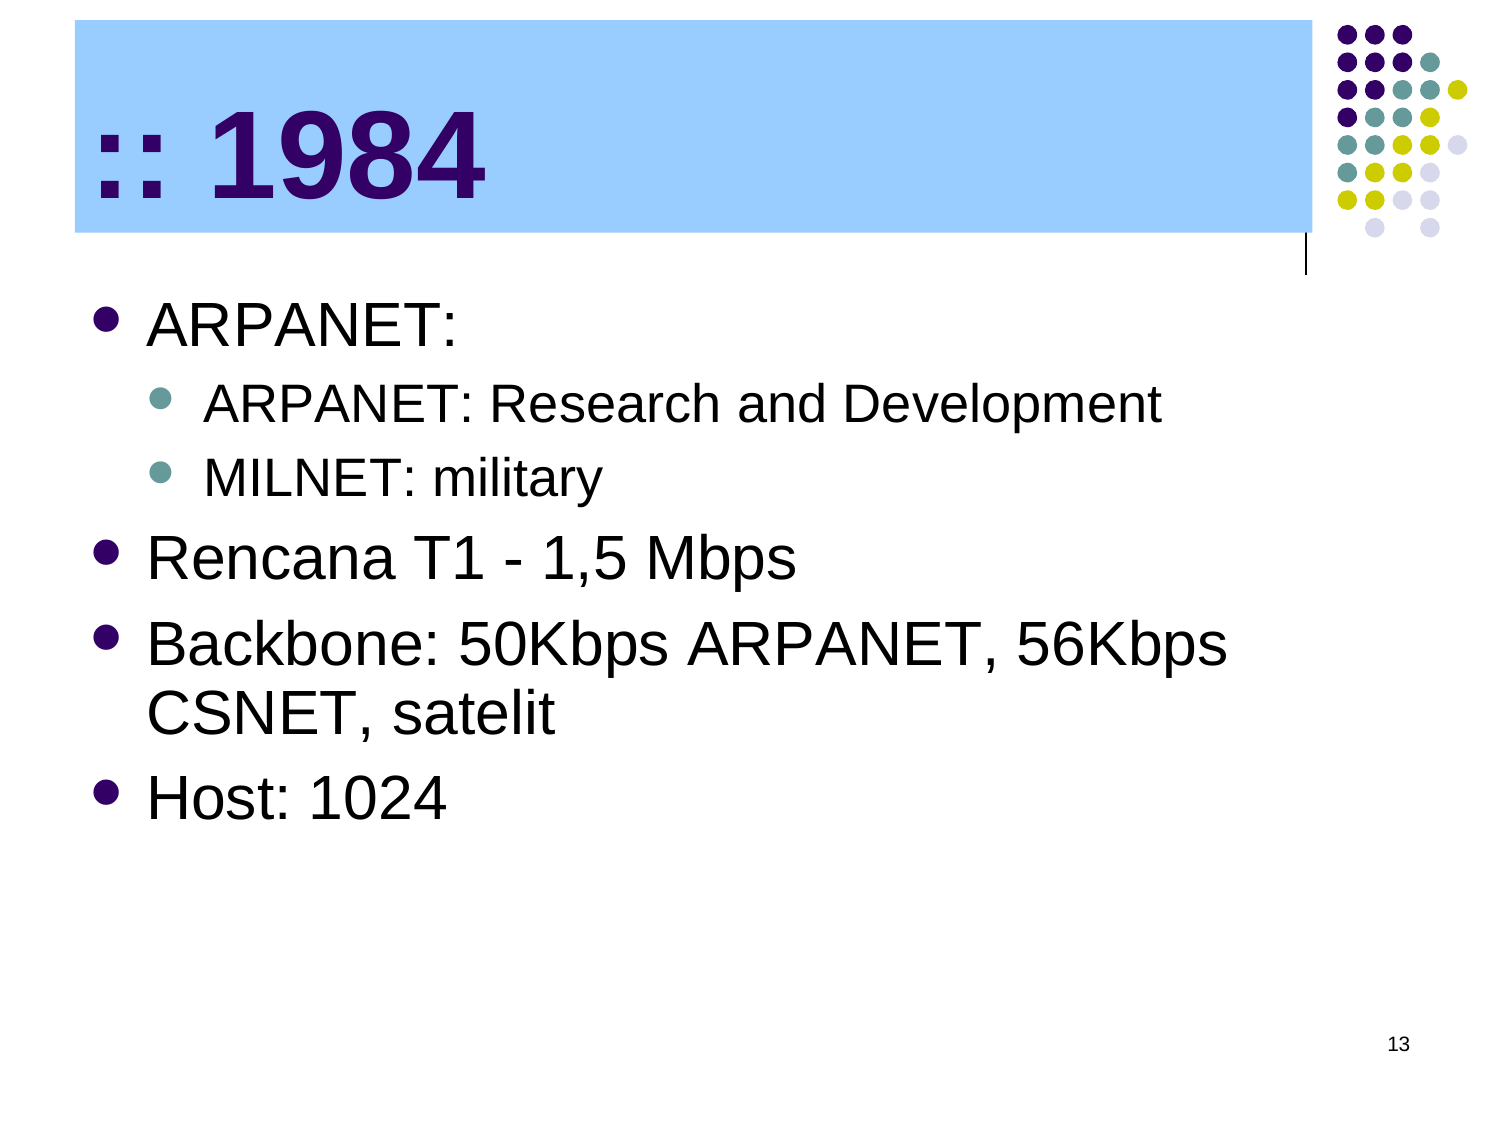

# :: 1984
ARPANET:
ARPANET: Research and Development
MILNET: military
Rencana T1 - 1,5 Mbps
Backbone: 50Kbps ARPANET, 56Kbps CSNET, satelit
Host: 1024
13